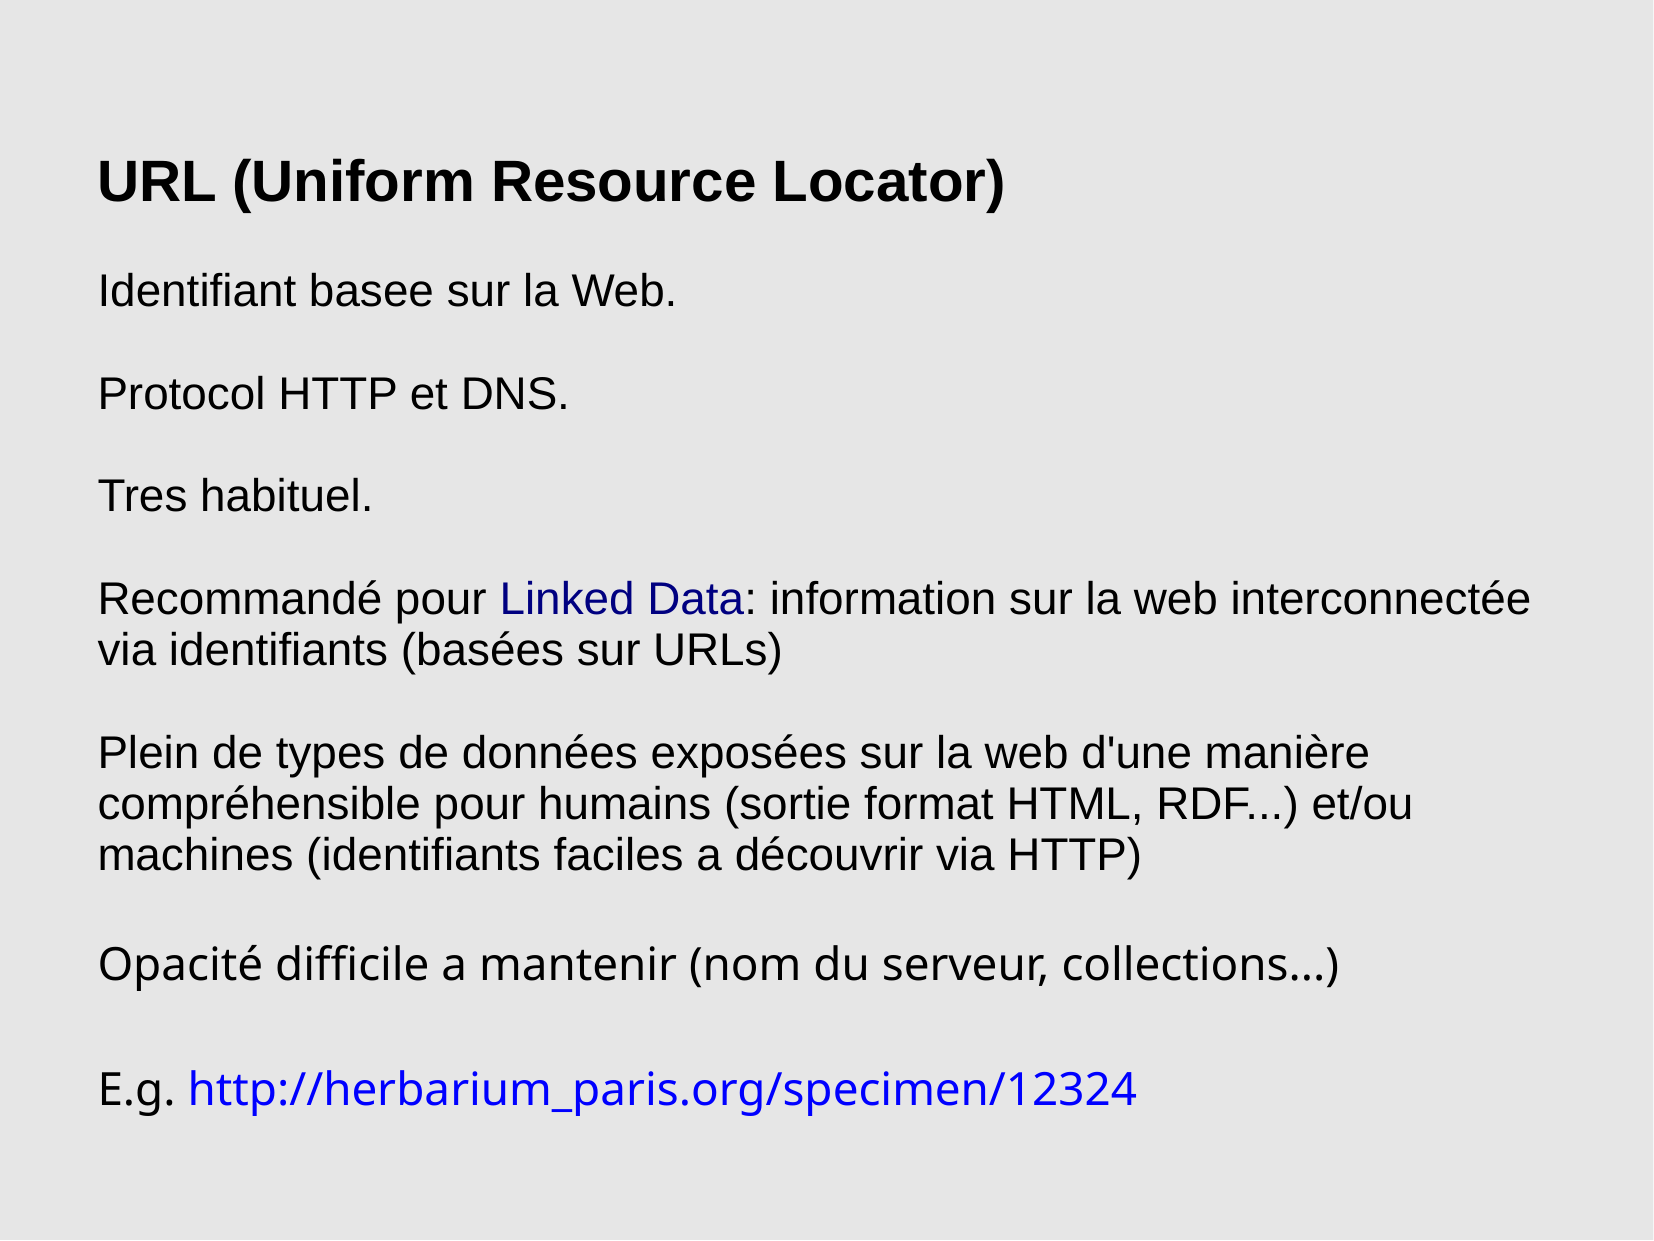

URL (Uniform Resource Locator)
Identifiant basee sur la Web.
Protocol HTTP et DNS.
Tres habituel.
Recommandé pour Linked Data: information sur la web interconnectée via identifiants (basées sur URLs)
Plein de types de données exposées sur la web d'une manière compréhensible pour humains (sortie format HTML, RDF...) et/ou machines (identifiants faciles a découvrir via HTTP)
Opacité difficile a mantenir (nom du serveur, collections...)
E.g. http://herbarium_paris.org/specimen/12324